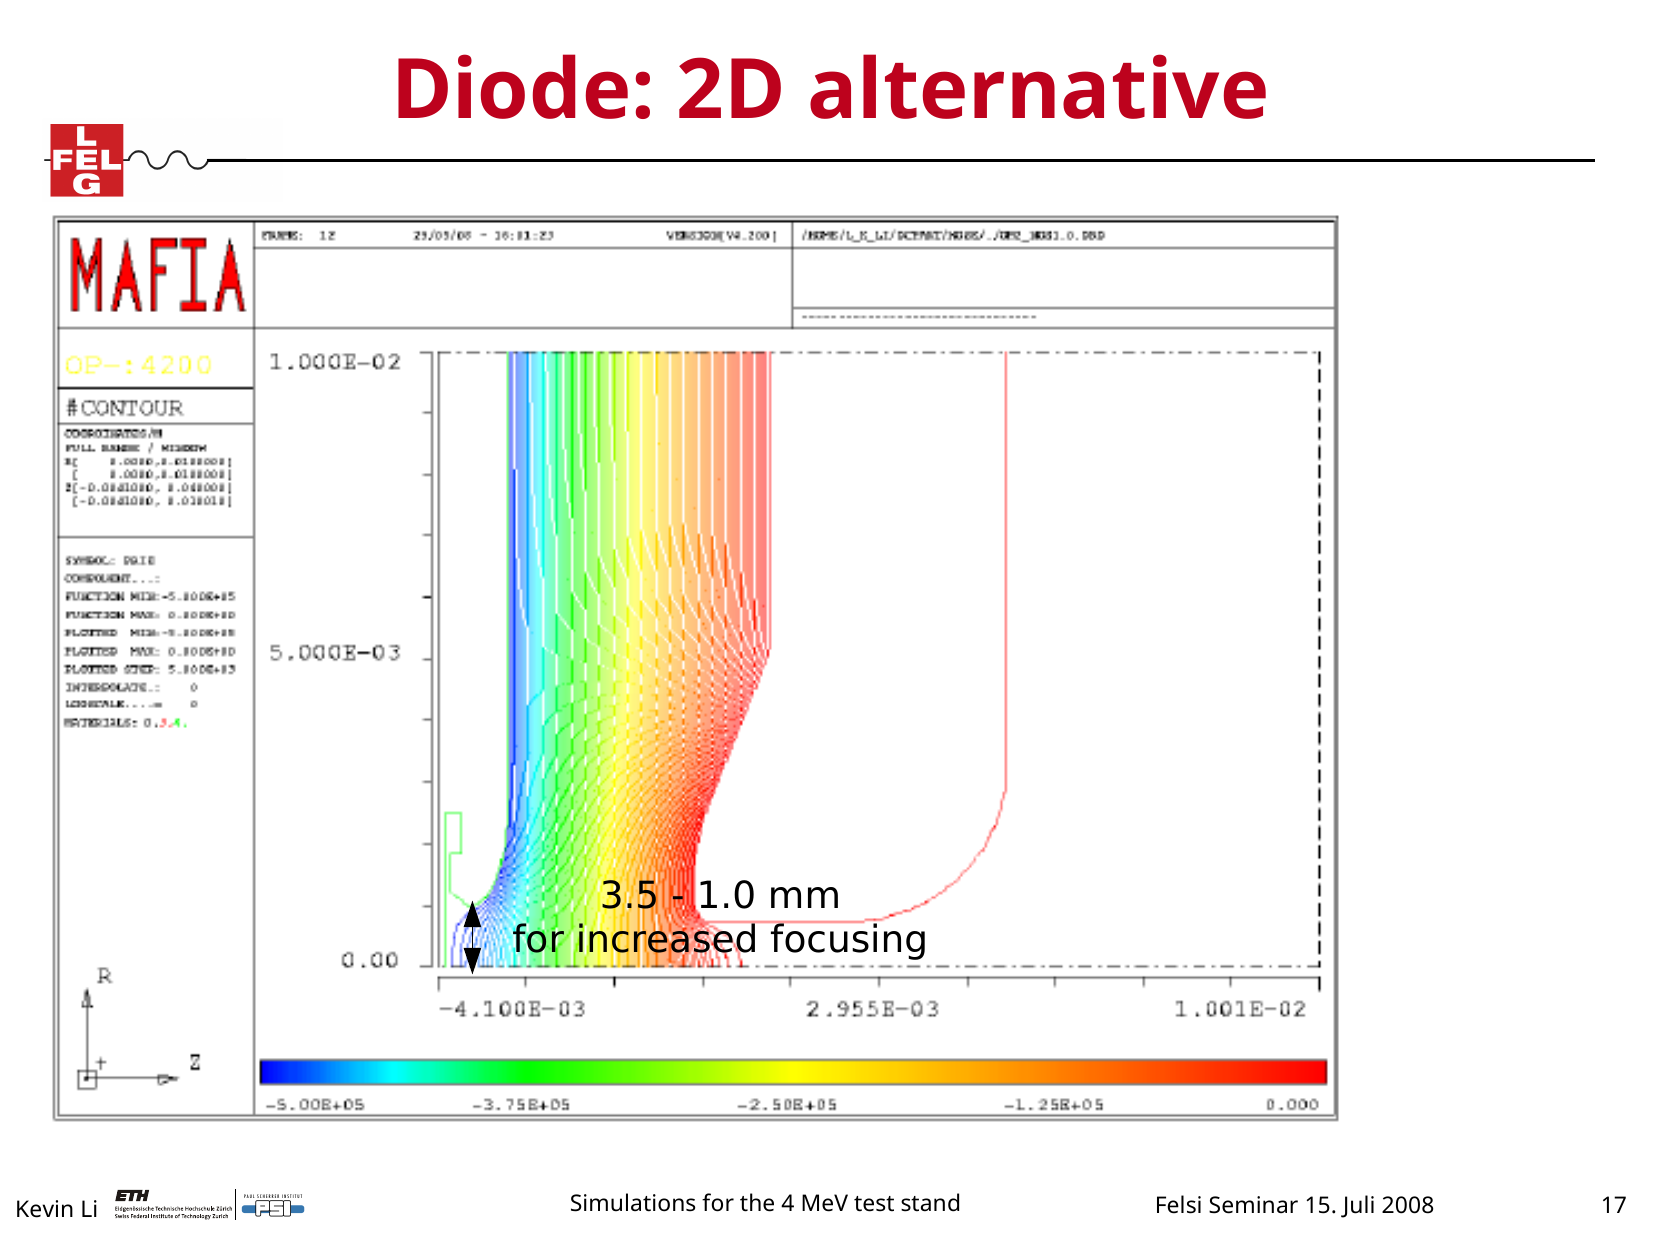

# Diode: 2D alternative
3.5 - 1.0 mm
for increased focusing